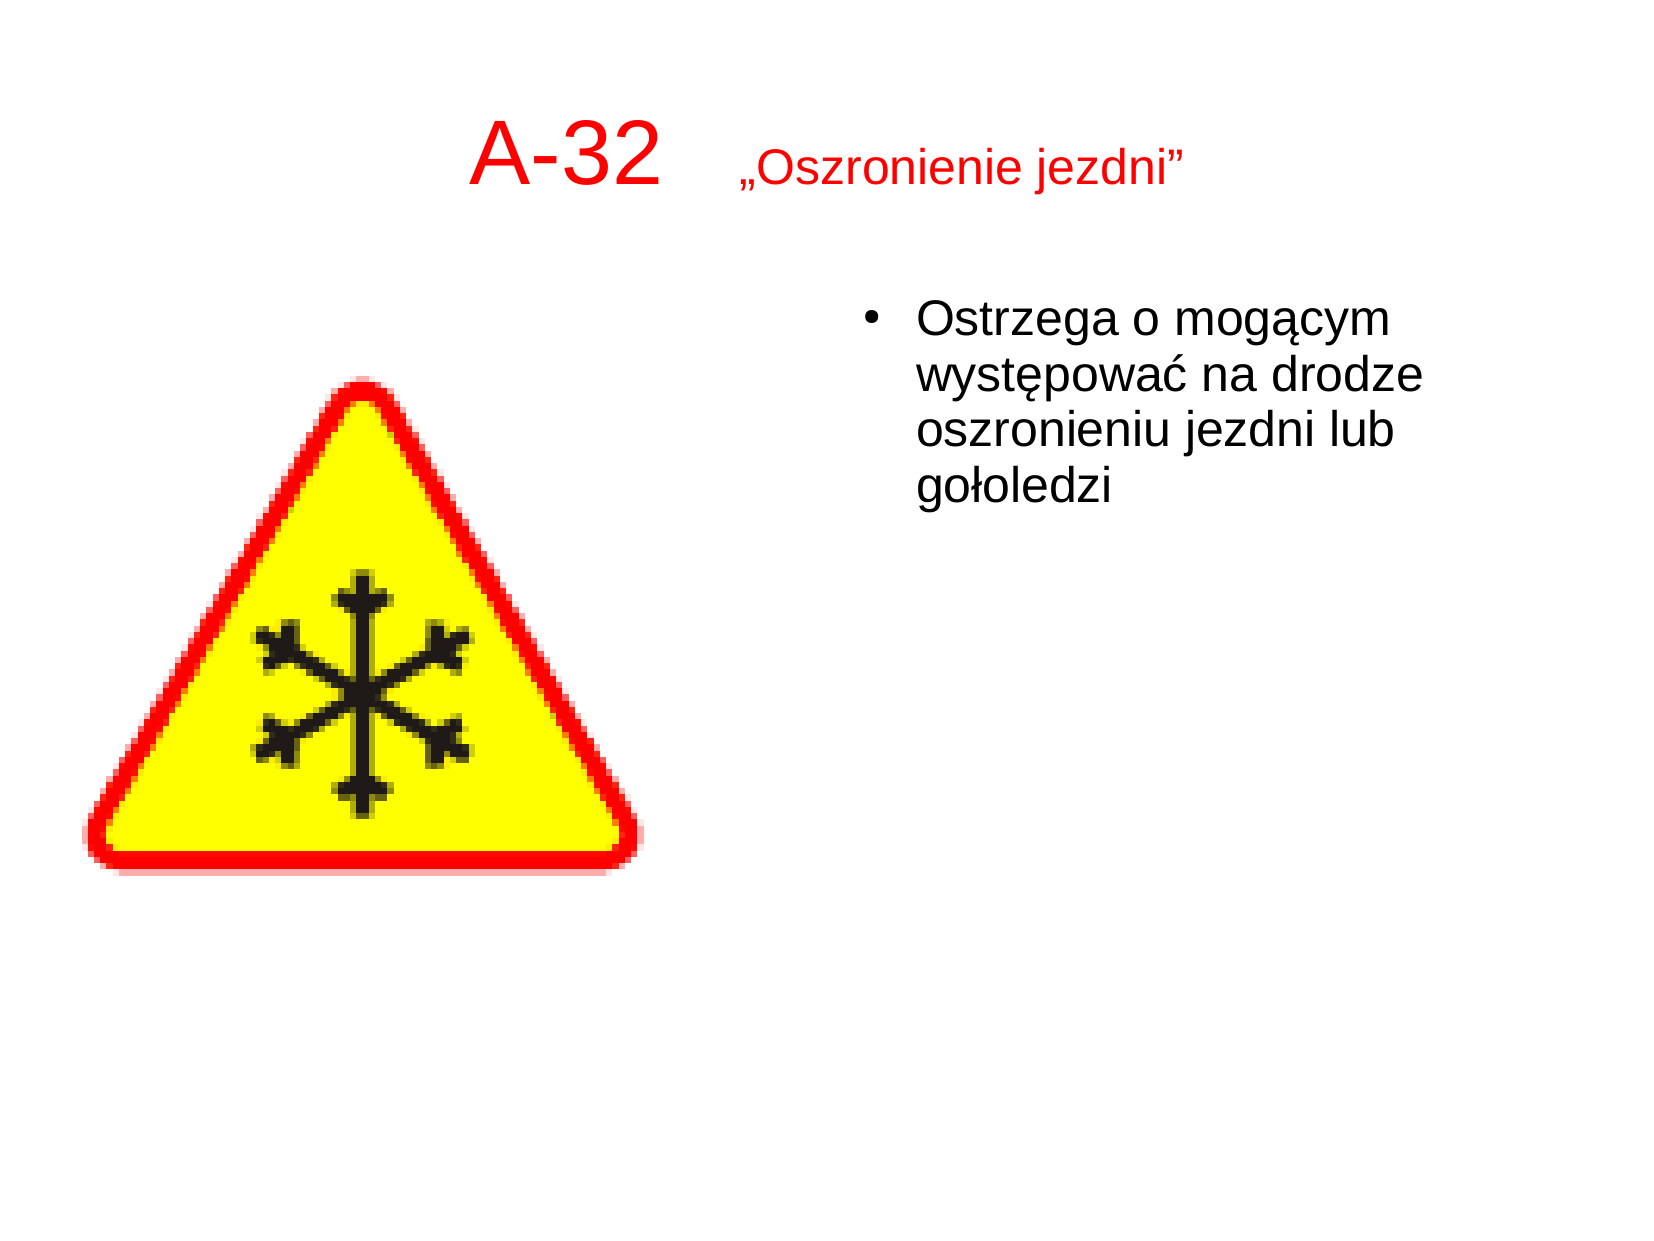

# A-32 „Oszronienie jezdni”
Ostrzega o mogącym występować na drodze oszronieniu jezdni lub gołoledzi